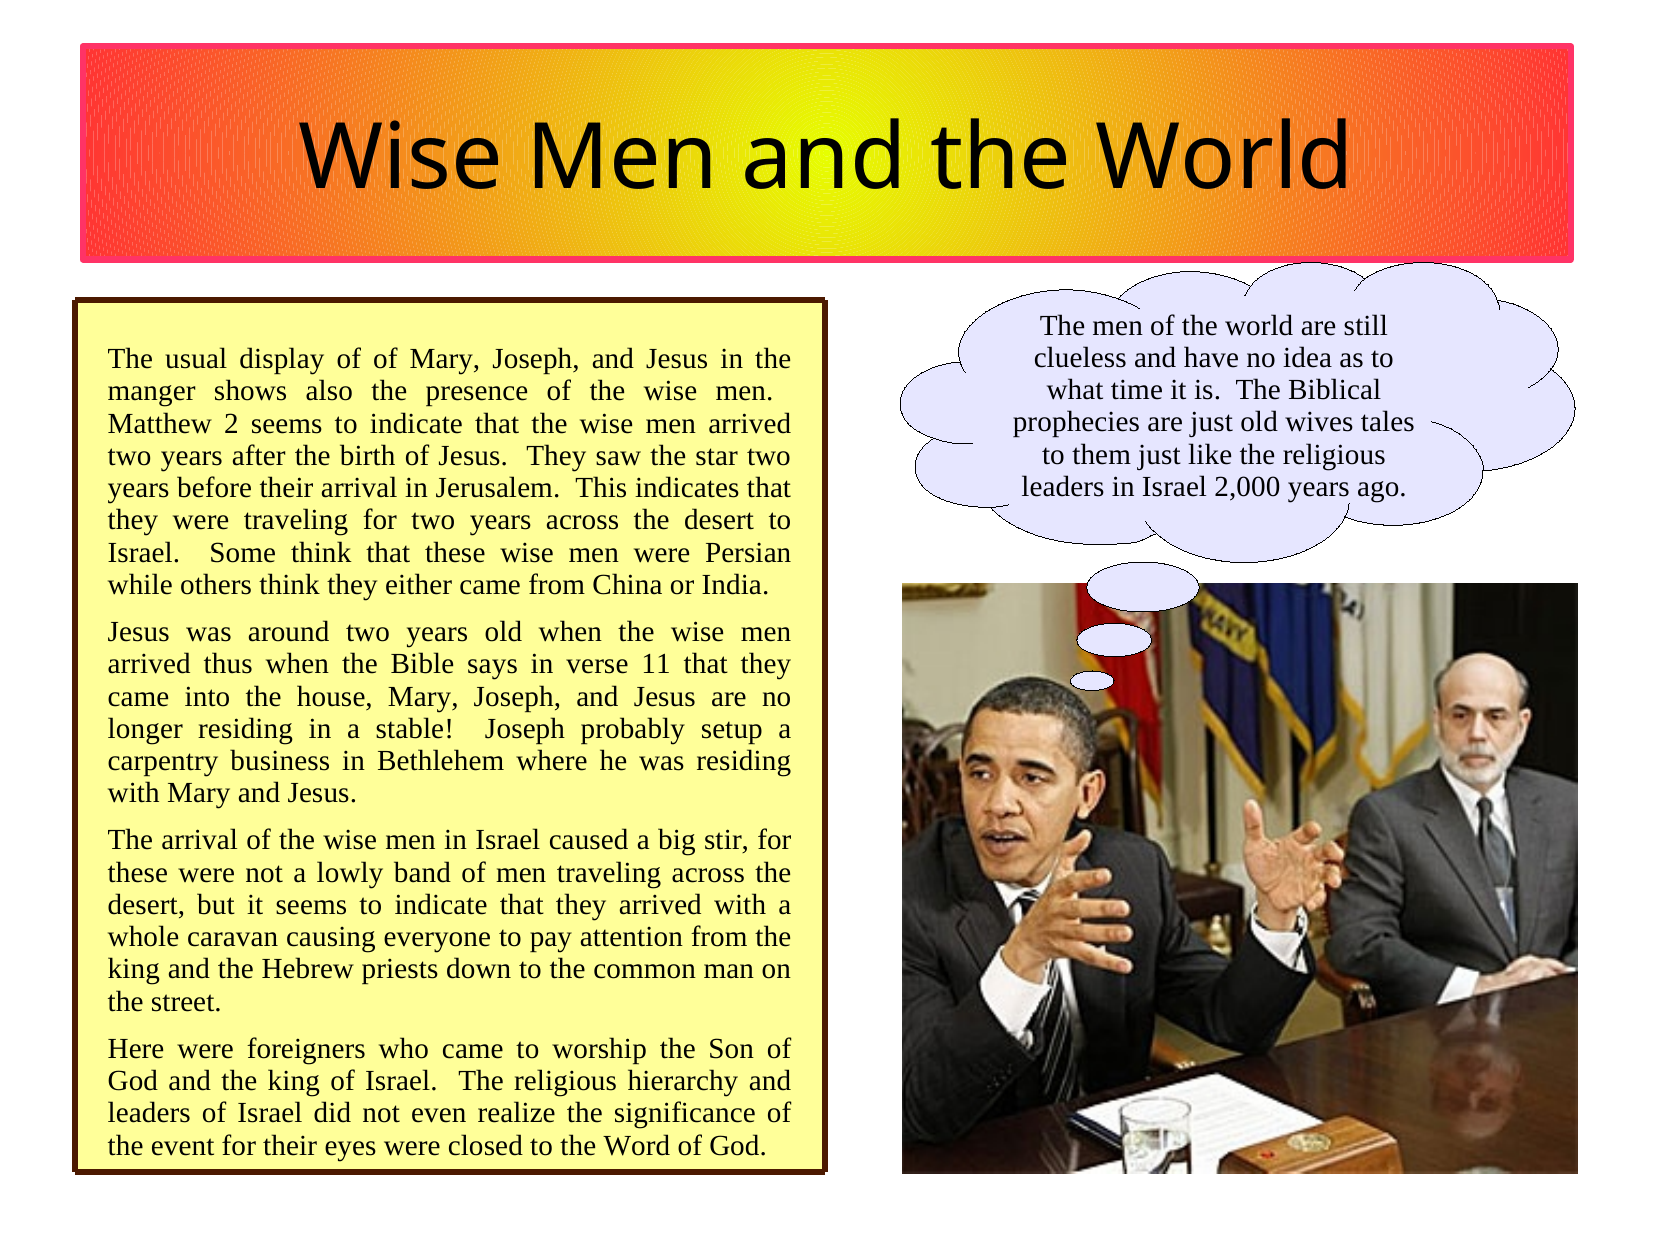

# Wise Men and the World
The men of the world are still clueless and have no idea as to what time it is. The Biblical prophecies are just old wives tales to them just like the religious leaders in Israel 2,000 years ago.
The usual display of of Mary, Joseph, and Jesus in the manger shows also the presence of the wise men. Matthew 2 seems to indicate that the wise men arrived two years after the birth of Jesus. They saw the star two years before their arrival in Jerusalem. This indicates that they were traveling for two years across the desert to Israel. Some think that these wise men were Persian while others think they either came from China or India.
Jesus was around two years old when the wise men arrived thus when the Bible says in verse 11 that they came into the house, Mary, Joseph, and Jesus are no longer residing in a stable! Joseph probably setup a carpentry business in Bethlehem where he was residing with Mary and Jesus.
The arrival of the wise men in Israel caused a big stir, for these were not a lowly band of men traveling across the desert, but it seems to indicate that they arrived with a whole caravan causing everyone to pay attention from the king and the Hebrew priests down to the common man on the street.
Here were foreigners who came to worship the Son of God and the king of Israel. The religious hierarchy and leaders of Israel did not even realize the significance of the event for their eyes were closed to the Word of God.